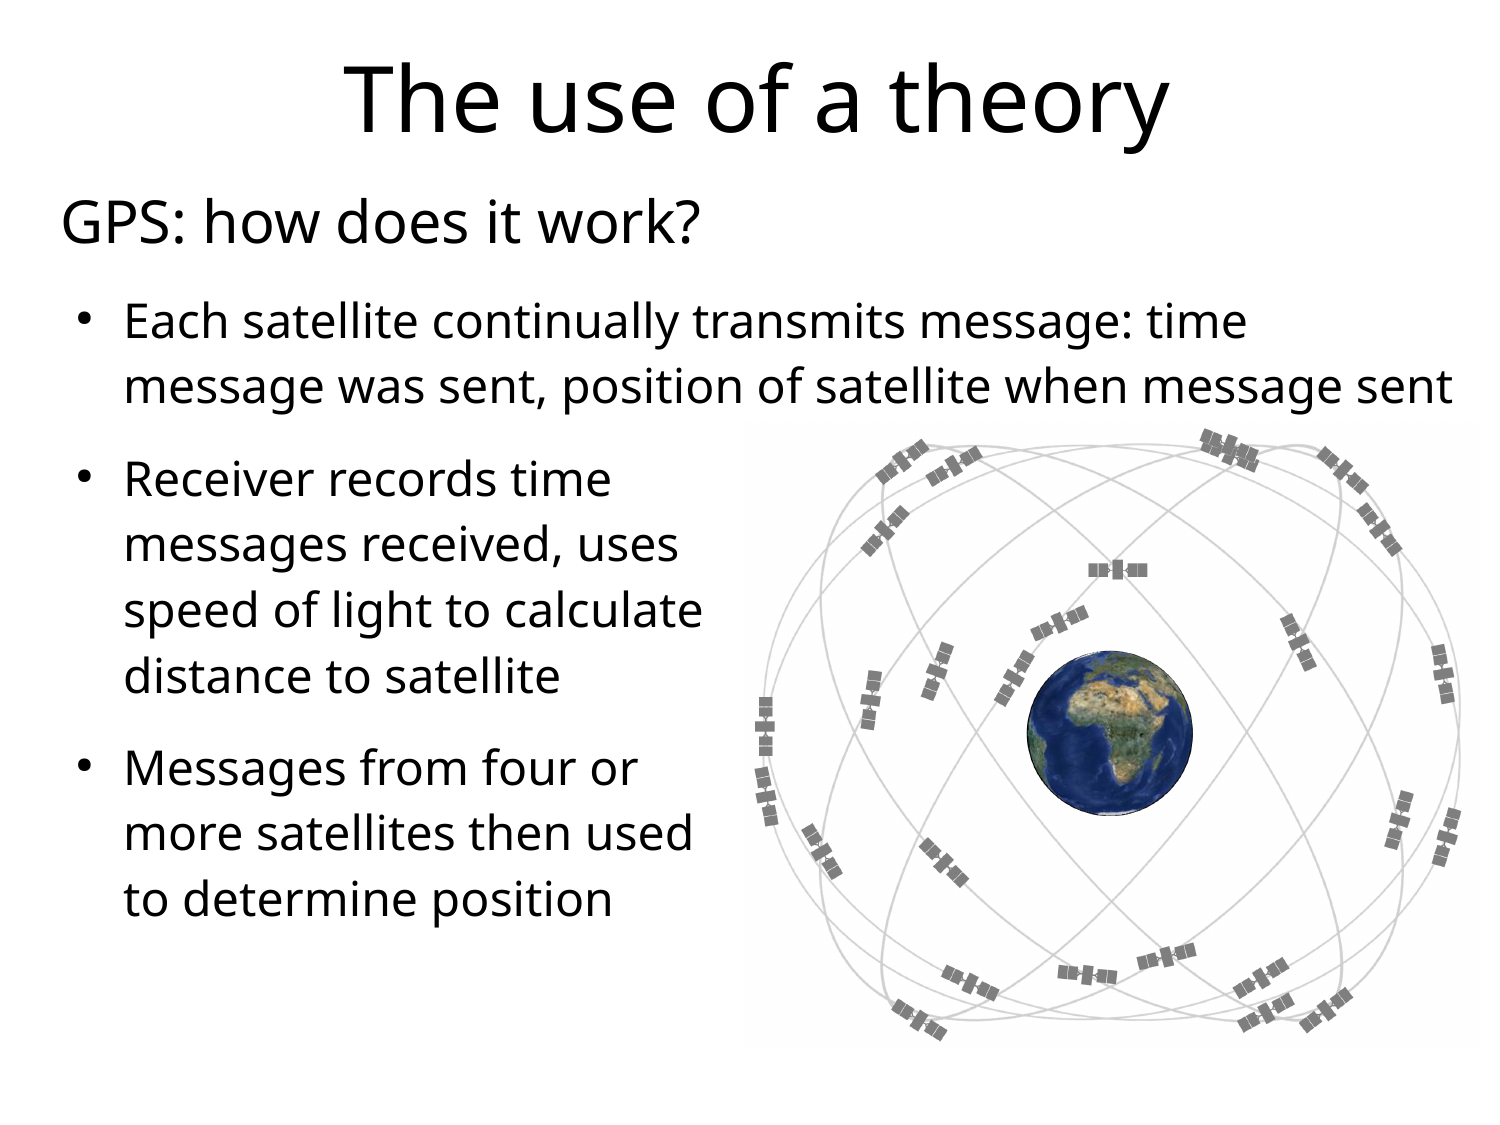

# The use of a theory
GPS: how does it work?
Each satellite continually transmits message: time message was sent, position of satellite when message sent
Receiver records time
messages received, uses
speed of light to calculate
distance to satellite
Messages from four or
more satellites then used
to determine position